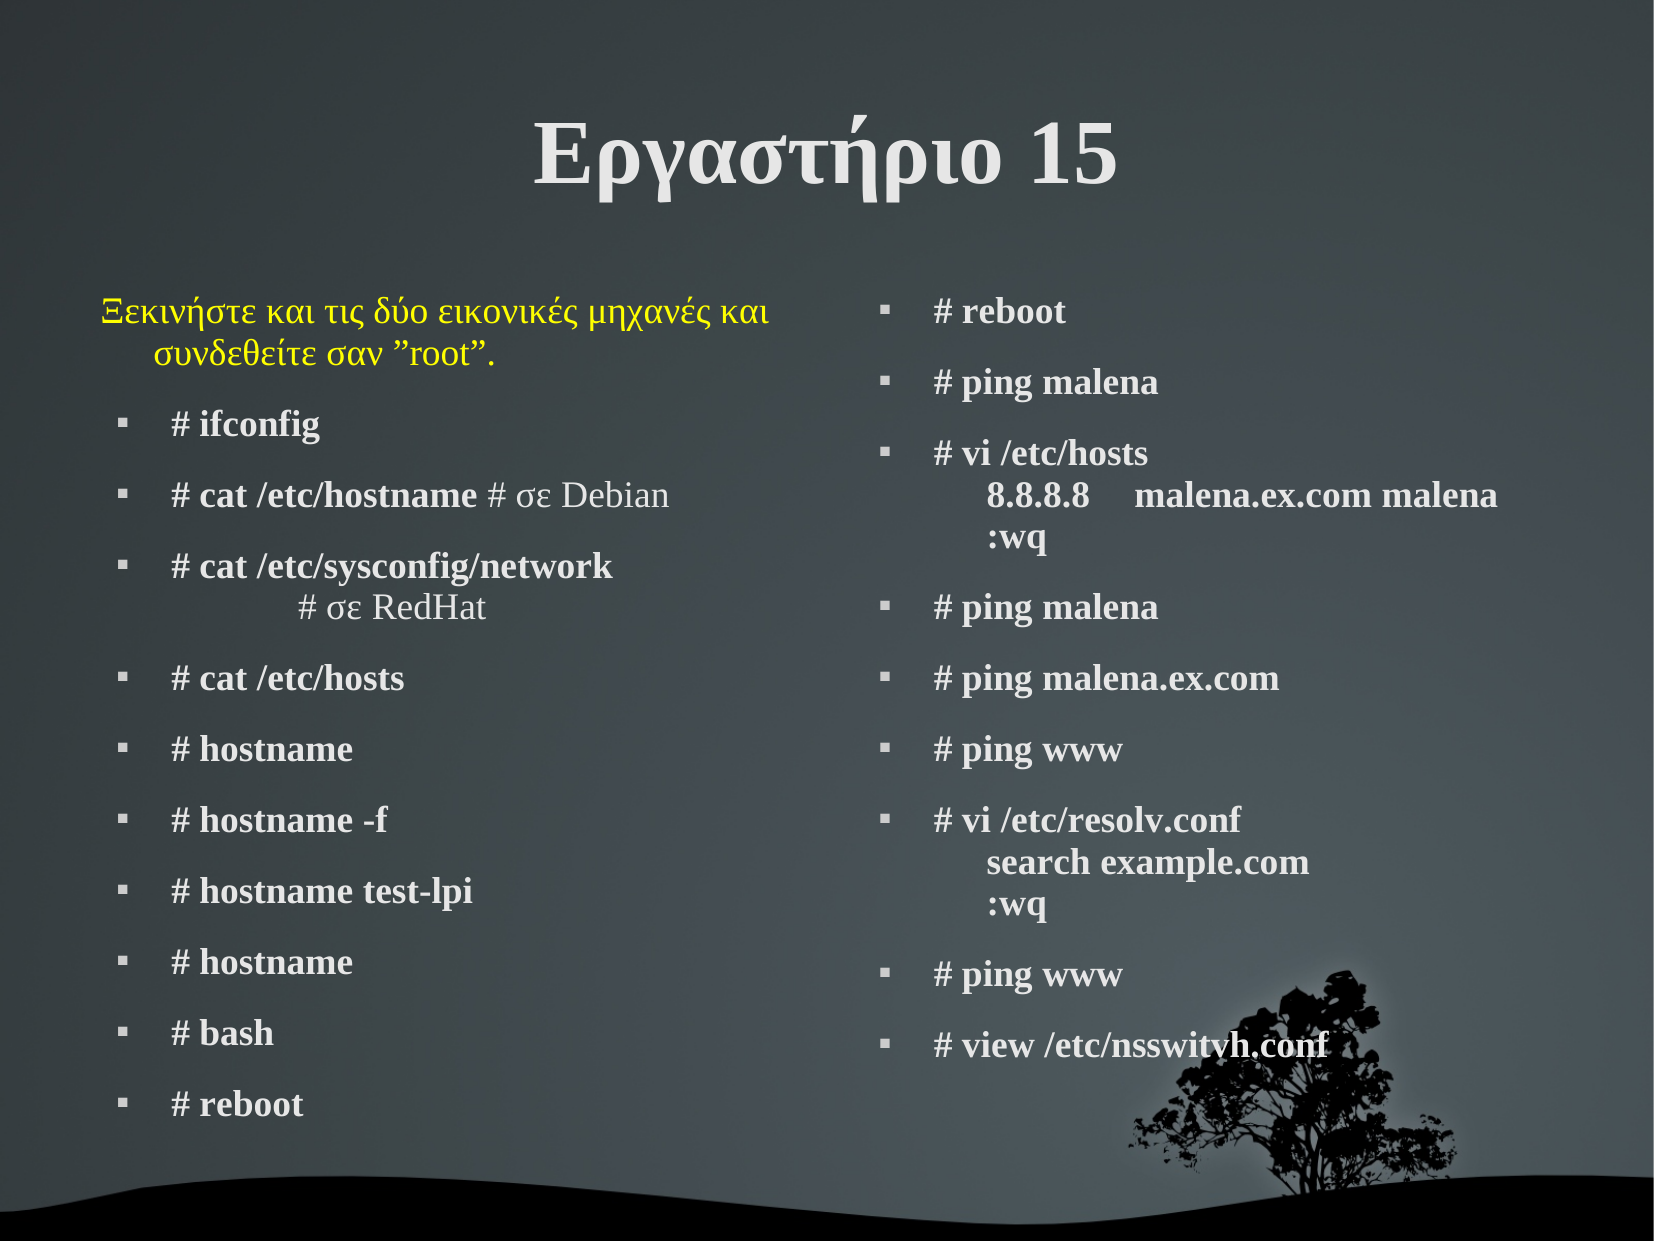

# Εργαστήριο 15
Ξεκινήστε και τις δύο εικονικές μηχανές και συνδεθείτε σαν ”root”.
# ifconfig
# cat /etc/hostname # σε Debian
# cat /etc/sysconfig/network # σε 	RedHat
# cat /etc/hosts
# hostname
# hostname -f
# hostname test-lpi
# hostname
# bash
# reboot
# reboot
# ping malena
# vi /etc/hosts 8.8.8.8	malena.ex.com malena :wq
# ping malena
# ping malena.ex.com
# ping www
# vi /etc/resolv.conf search example.com :wq
# ping www
# view /etc/nsswitvh.conf